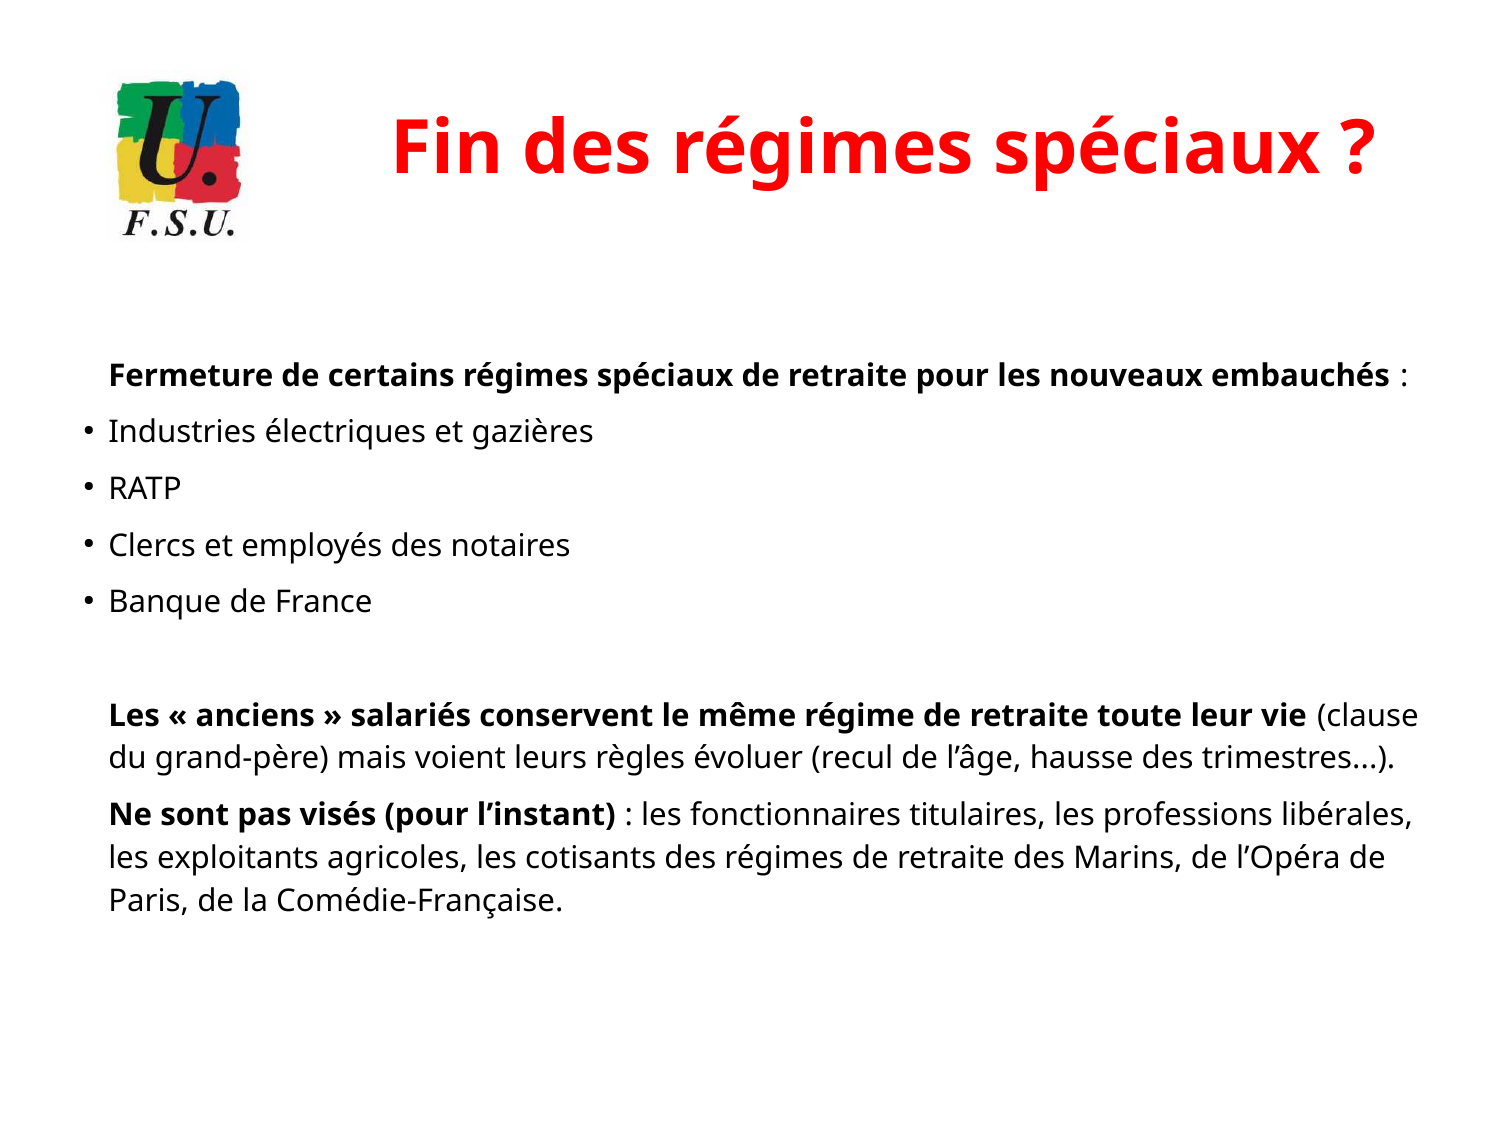

# Fin des régimes spéciaux ?
Fermeture de certains régimes spéciaux de retraite pour les nouveaux embauchés :
Industries électriques et gazières
RATP
Clercs et employés des notaires
Banque de France
Les « anciens » salariés conservent le même régime de retraite toute leur vie (clause du grand-père) mais voient leurs règles évoluer (recul de l’âge, hausse des trimestres...).
Ne sont pas visés (pour l’instant) : les fonctionnaires titulaires, les professions libérales, les exploitants agricoles, les cotisants des régimes de retraite des Marins, de l’Opéra de Paris, de la Comédie-Française.